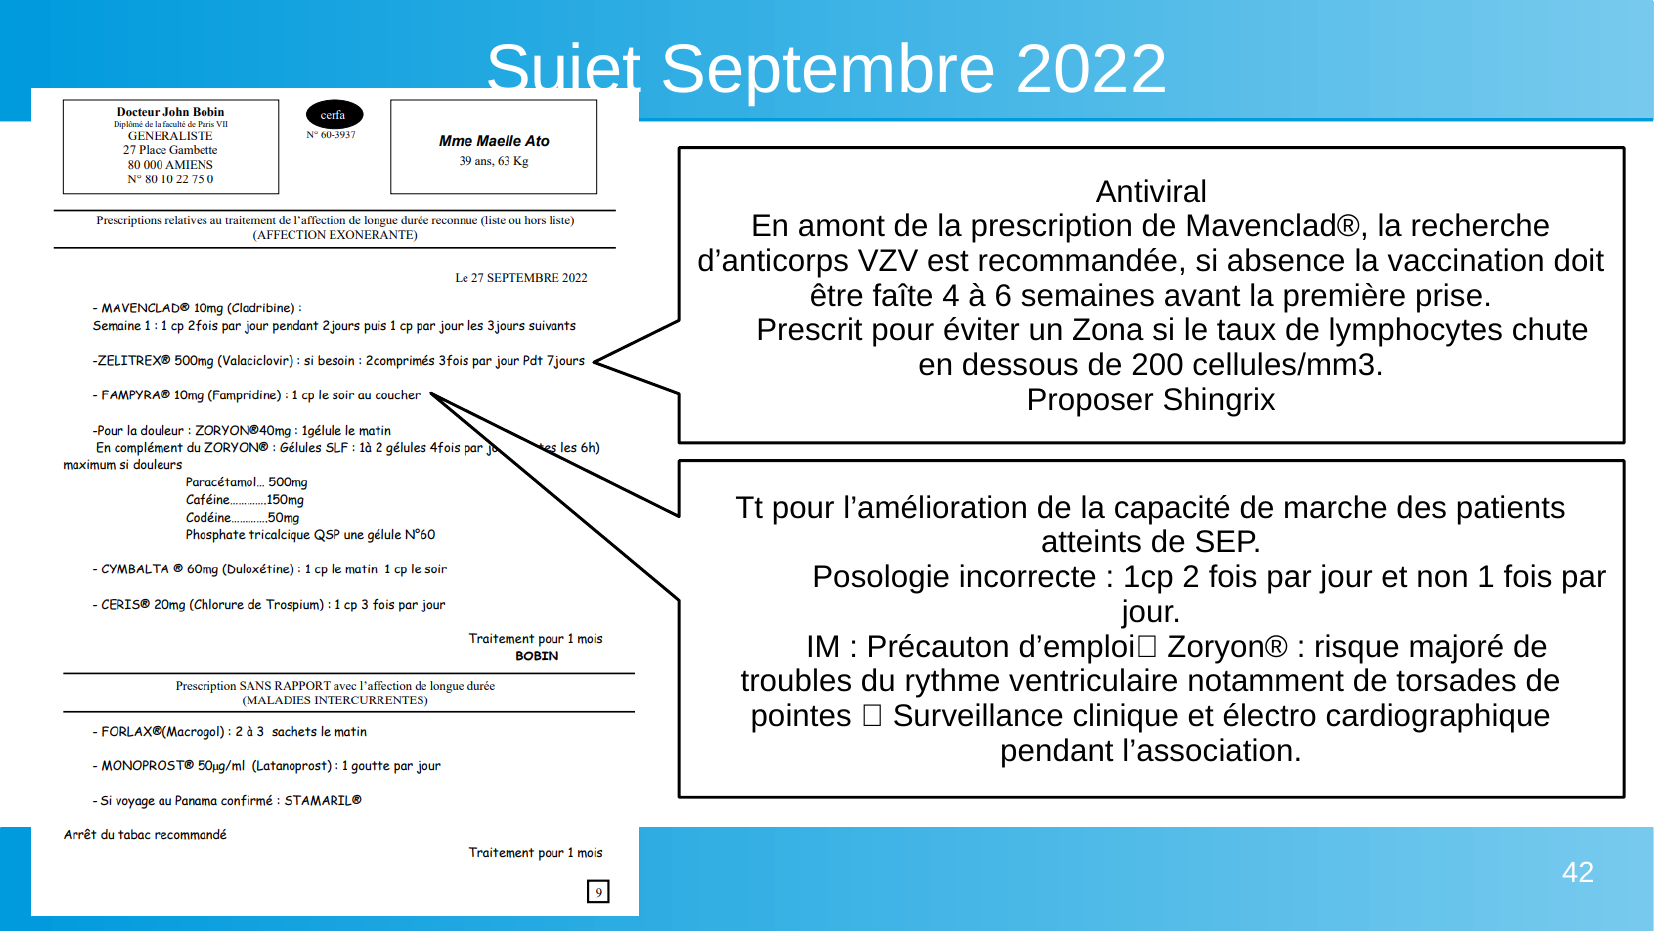

# Sujet Septembre 2022
Antiviral
En amont de la prescription de Mavenclad®, la recherche d’anticorps VZV est recommandée, si absence la vaccination doit être faîte 4 à 6 semaines avant la première prise.
 Prescrit pour éviter un Zona si le taux de lymphocytes chute en dessous de 200 cellules/mm3.
Proposer Shingrix
Tt pour l’amélioration de la capacité de marche des patients atteints de SEP.
	 Posologie incorrecte : 1cp 2 fois par jour et non 1 fois par jour.
 IM : Précauton d’emploi Zoryon® : risque majoré de troubles du rythme ventriculaire notamment de torsades de pointes  Surveillance clinique et électro cardiographique pendant l’association.
42